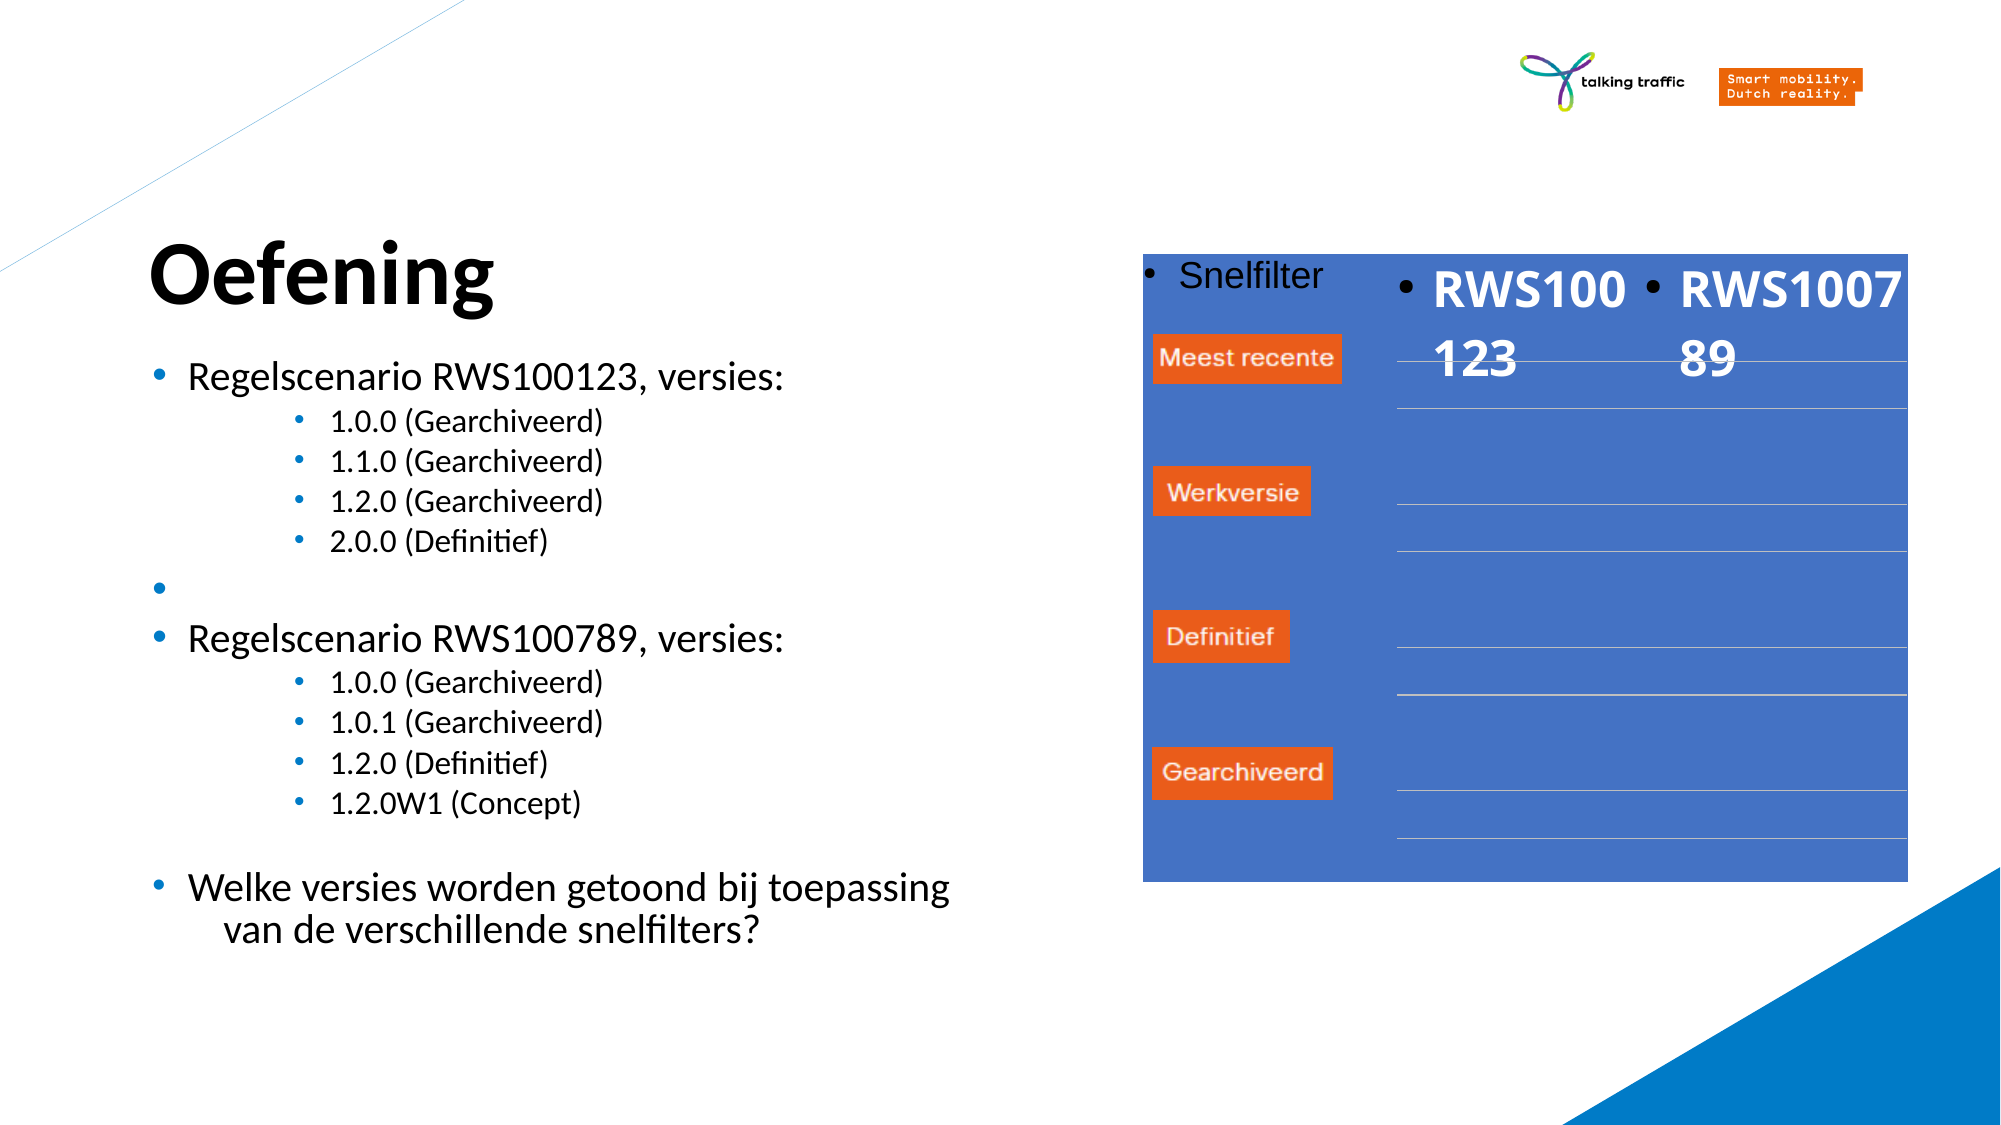

Oefening
| Snelfilter | RWS100123 | RWS100789 |
| --- | --- | --- |
| | | |
| | | |
| | | |
| | | |
# Regelscenario RWS100123, versies:
1.0.0 (Gearchiveerd)
1.1.0 (Gearchiveerd)
1.2.0 (Gearchiveerd)
2.0.0 (Definitief)
Regelscenario RWS100789, versies:
1.0.0 (Gearchiveerd)
1.0.1 (Gearchiveerd)
1.2.0 (Definitief)
1.2.0W1 (Concept)
Welke versies worden getoond bij toepassing van de verschillende snelfilters?